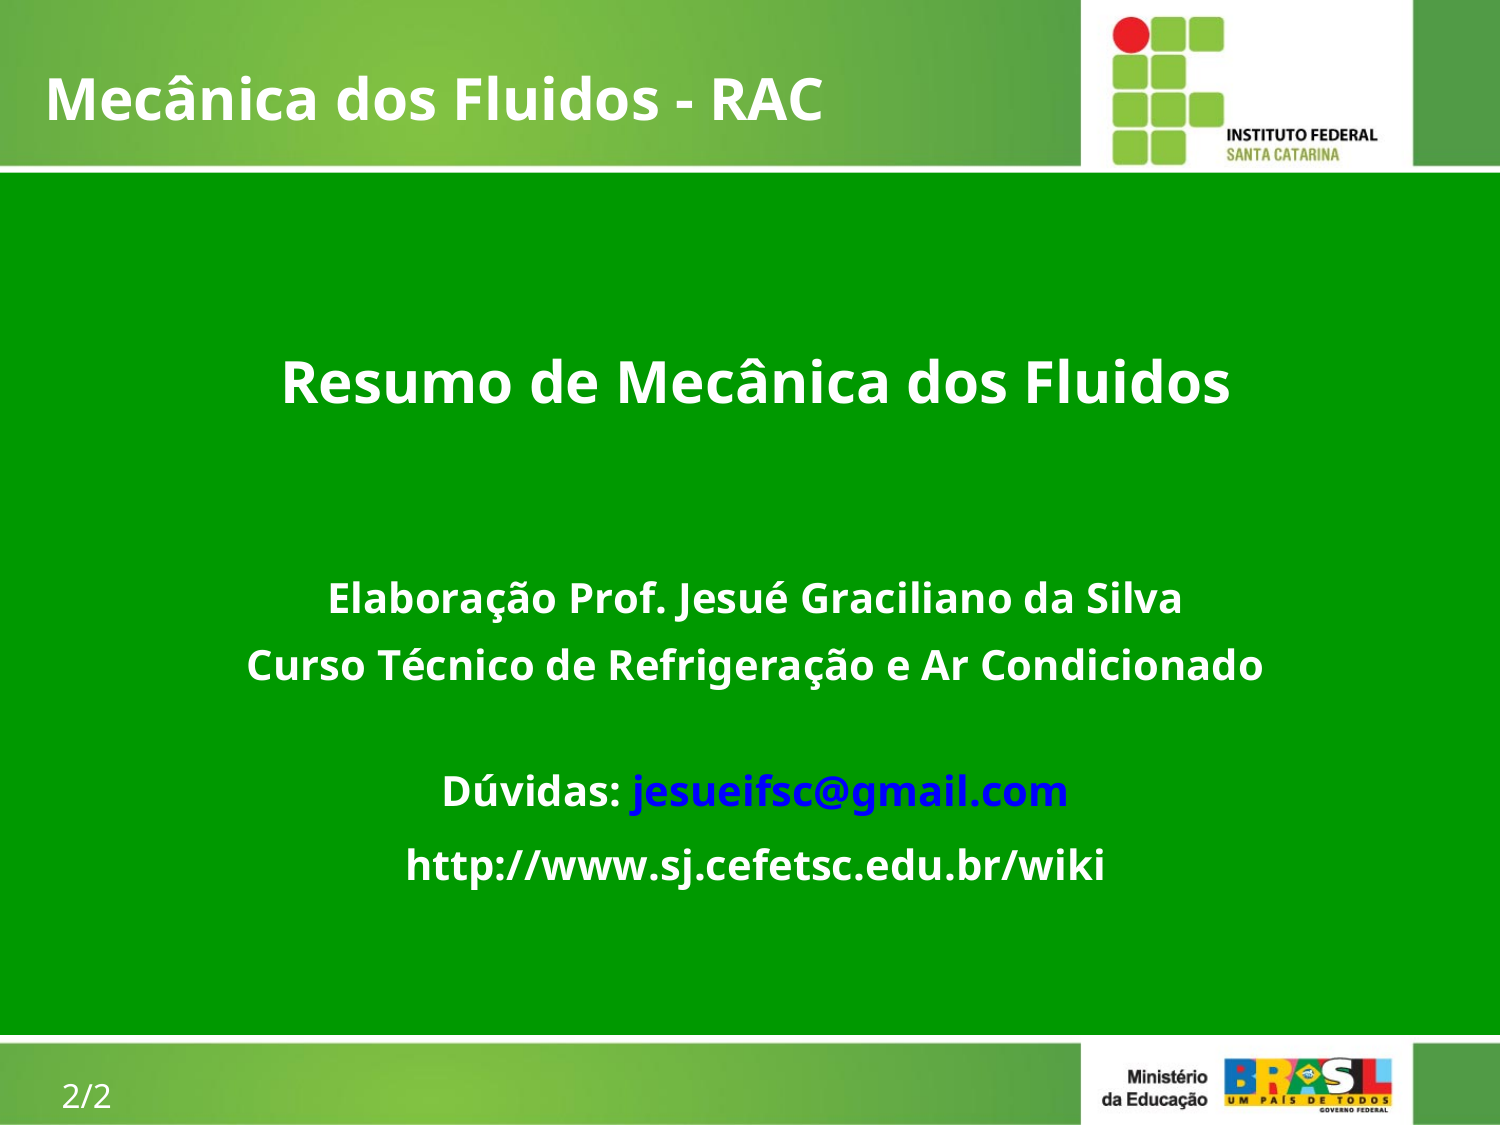

Mecânica dos Fluidos - RAC
Resumo de Mecânica dos Fluidos
Elaboração Prof. Jesué Graciliano da Silva
Curso Técnico de Refrigeração e Ar Condicionado
Dúvidas: jesueifsc@gmail.com
http://www.sj.cefetsc.edu.br/wiki
2/2